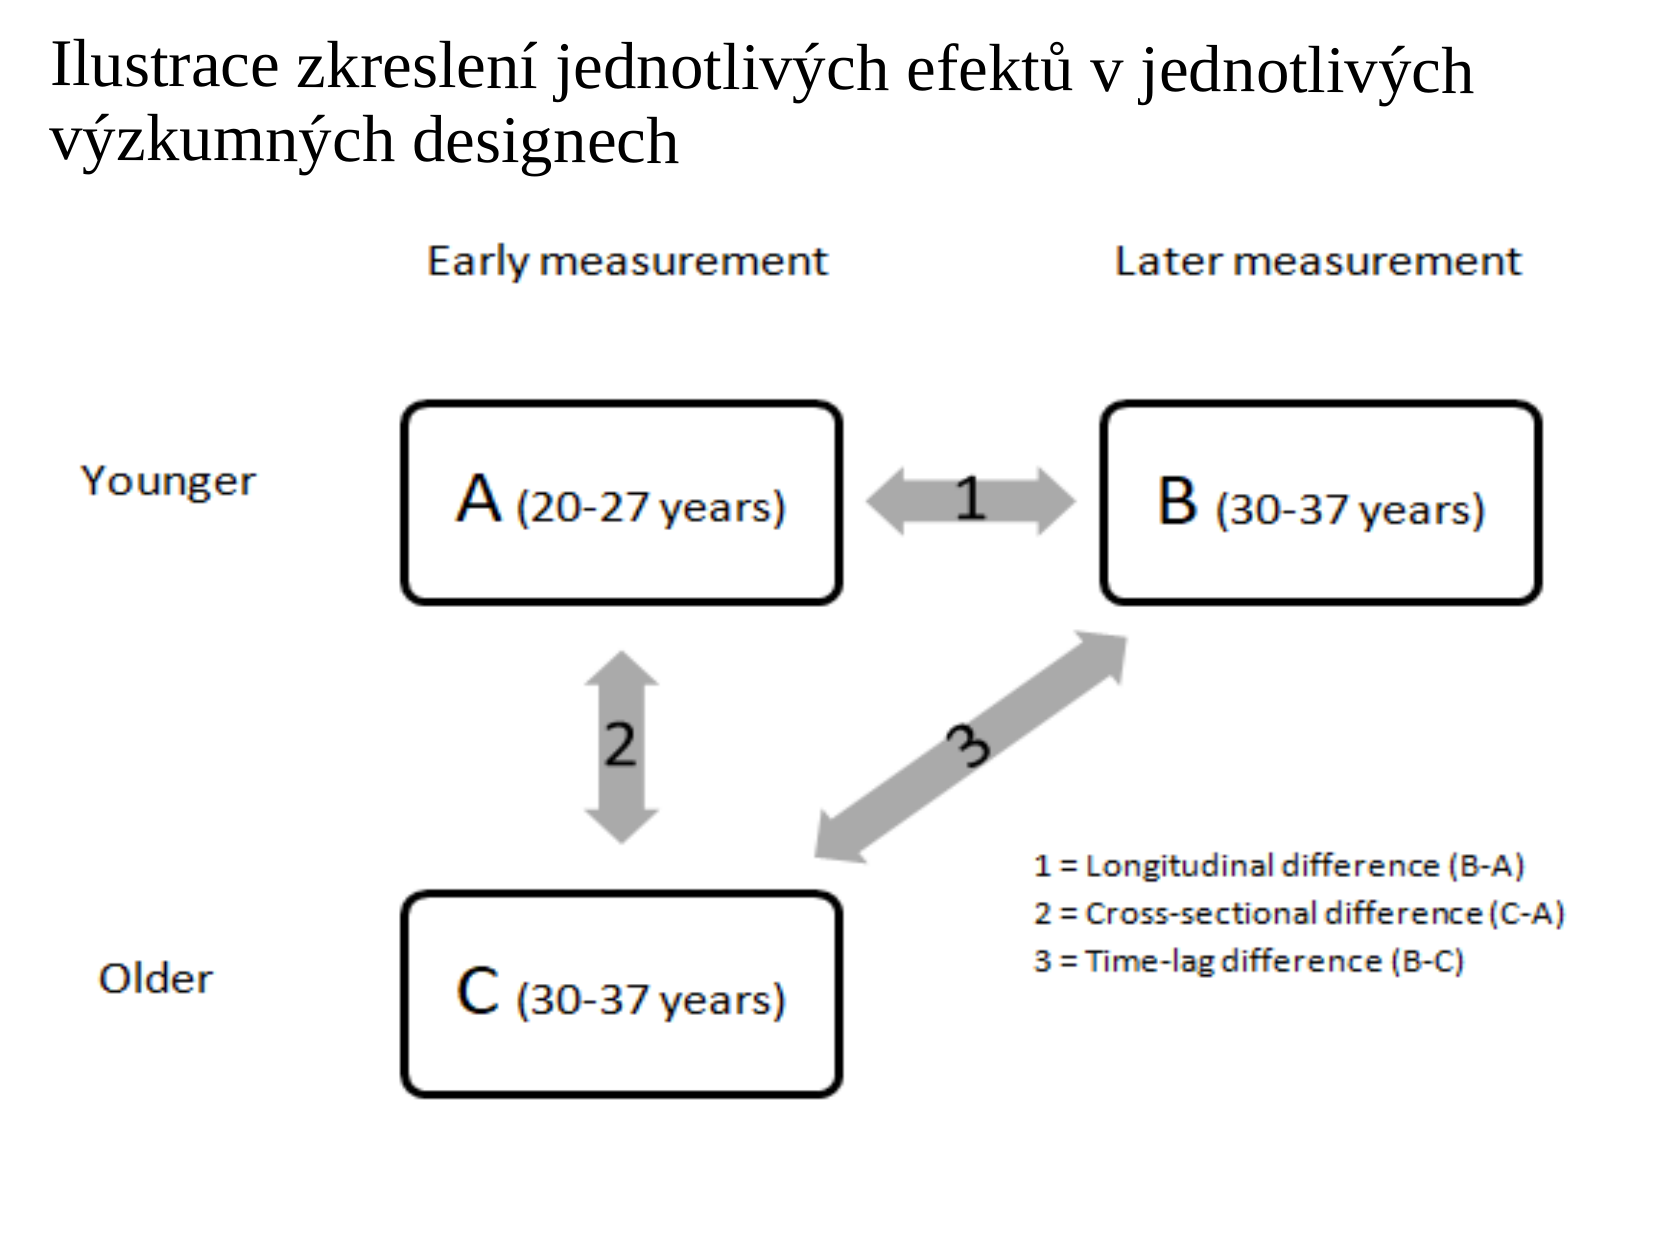

Ilustrace zkreslení jednotlivých efektů v jednotlivých výzkumných designech
#